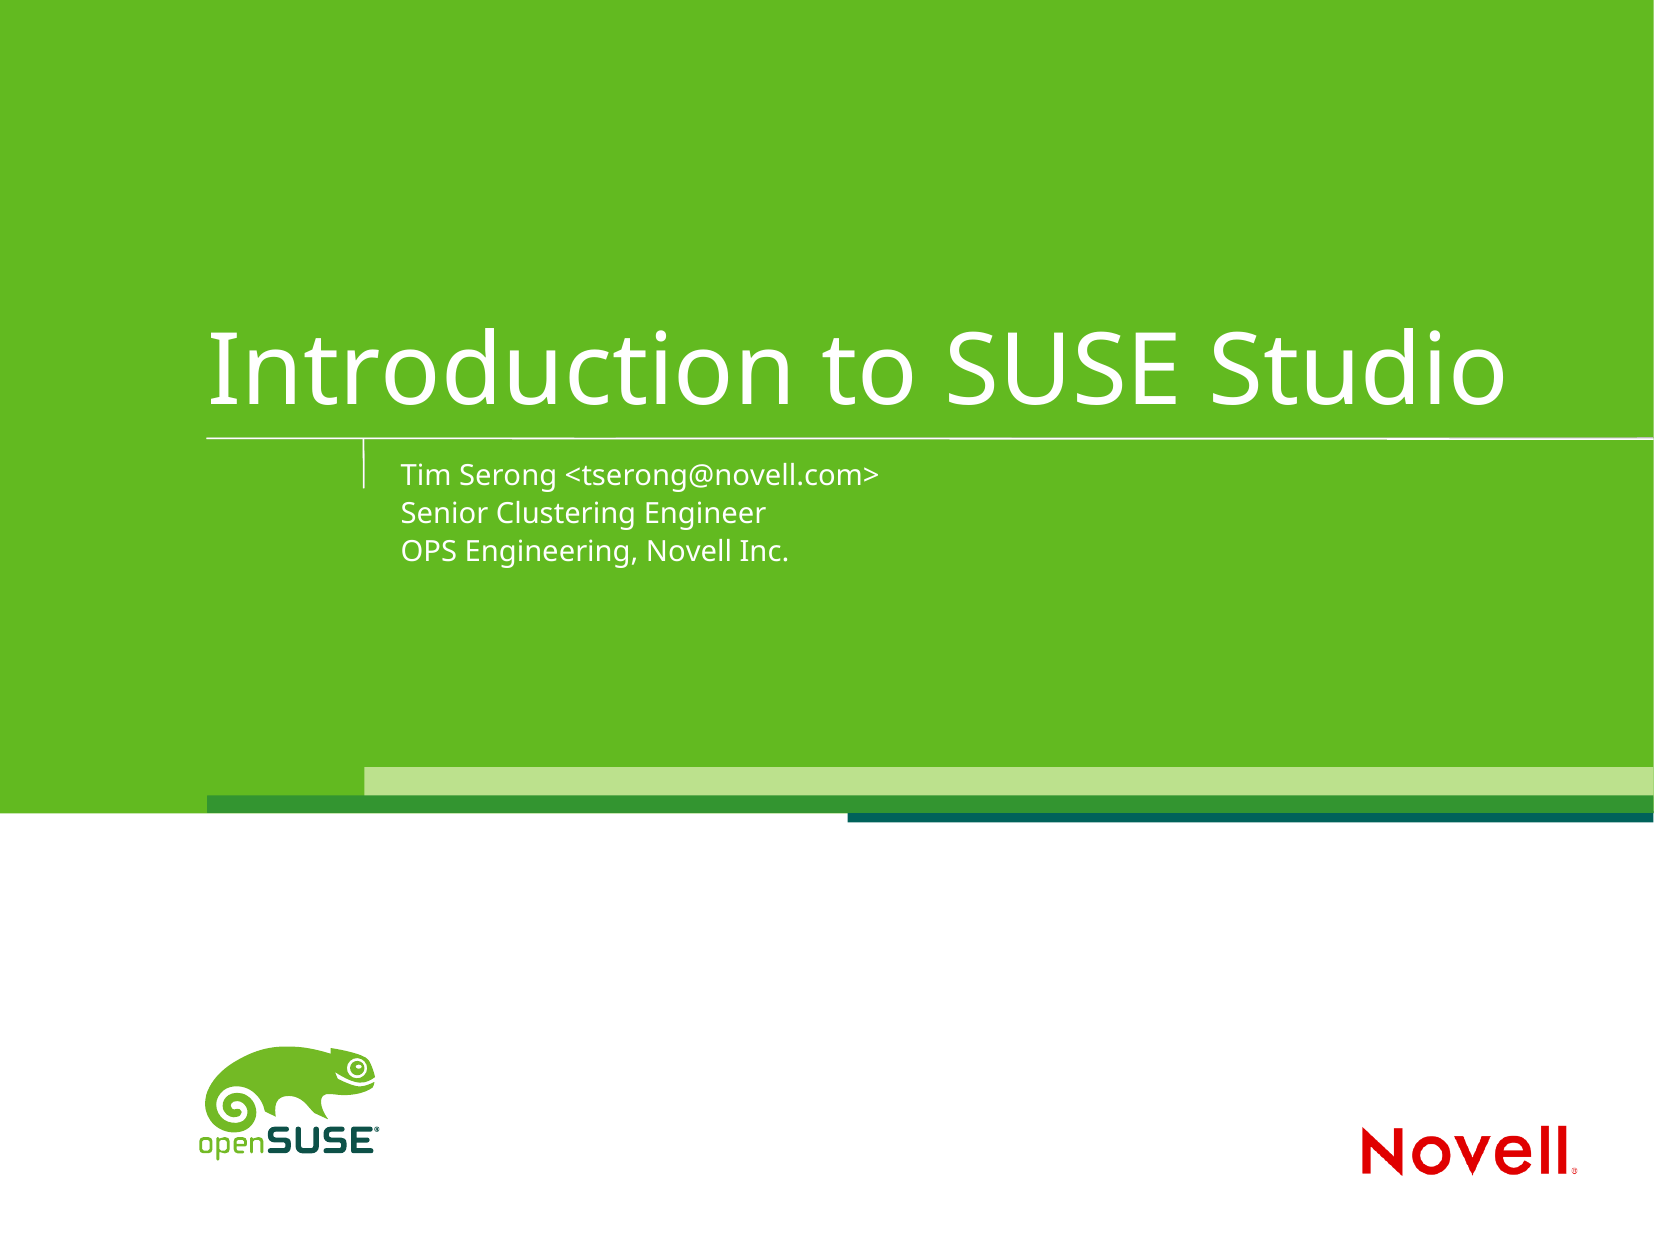

# Introduction to SUSE Studio
Tim Serong <tserong@novell.com>
Senior Clustering Engineer
OPS Engineering, Novell Inc.